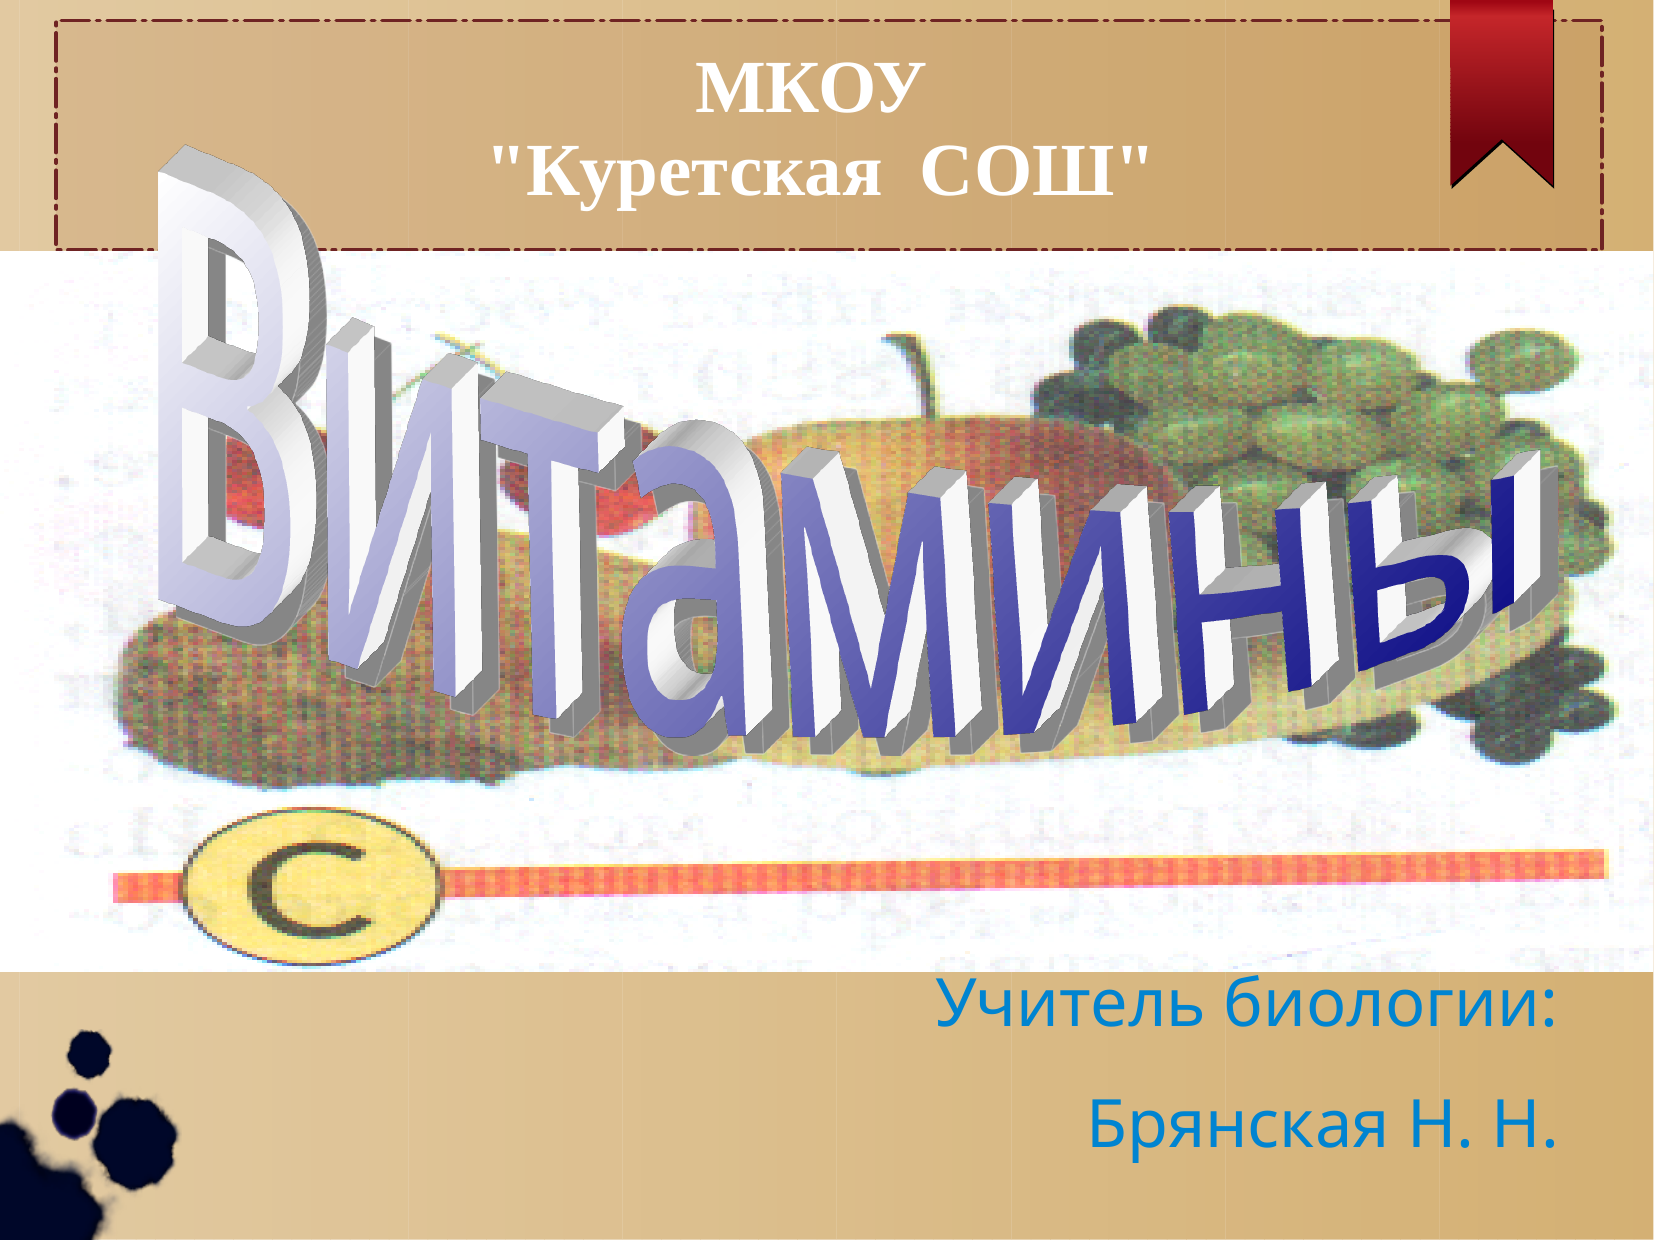

МКОУ
"Куретская СОШ"
Витамины
Витамины
# Учитель биологии:
Брянская Н. Н.